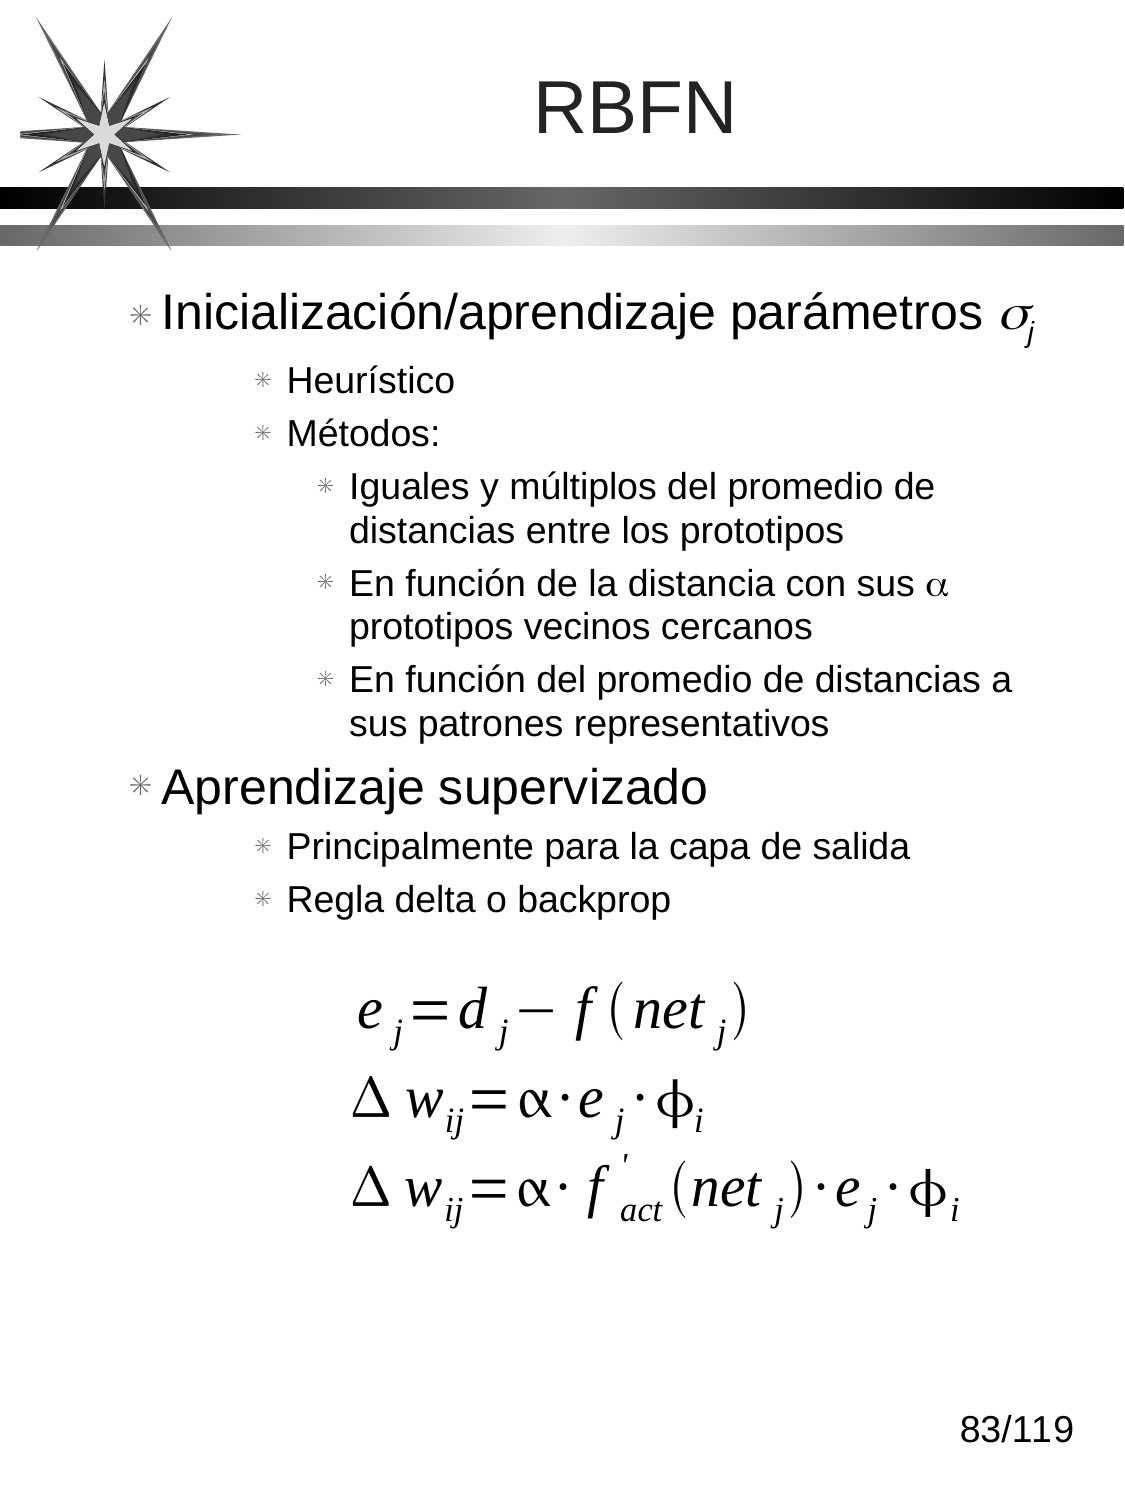

# RBFN
Inicialización/aprendizaje parámetros j
Heurístico
Métodos:
Iguales y múltiplos del promedio de distancias entre los prototipos
En función de la distancia con sus  prototipos vecinos cercanos
En función del promedio de distancias a sus patrones representativos
Aprendizaje supervizado
Principalmente para la capa de salida
Regla delta o backprop